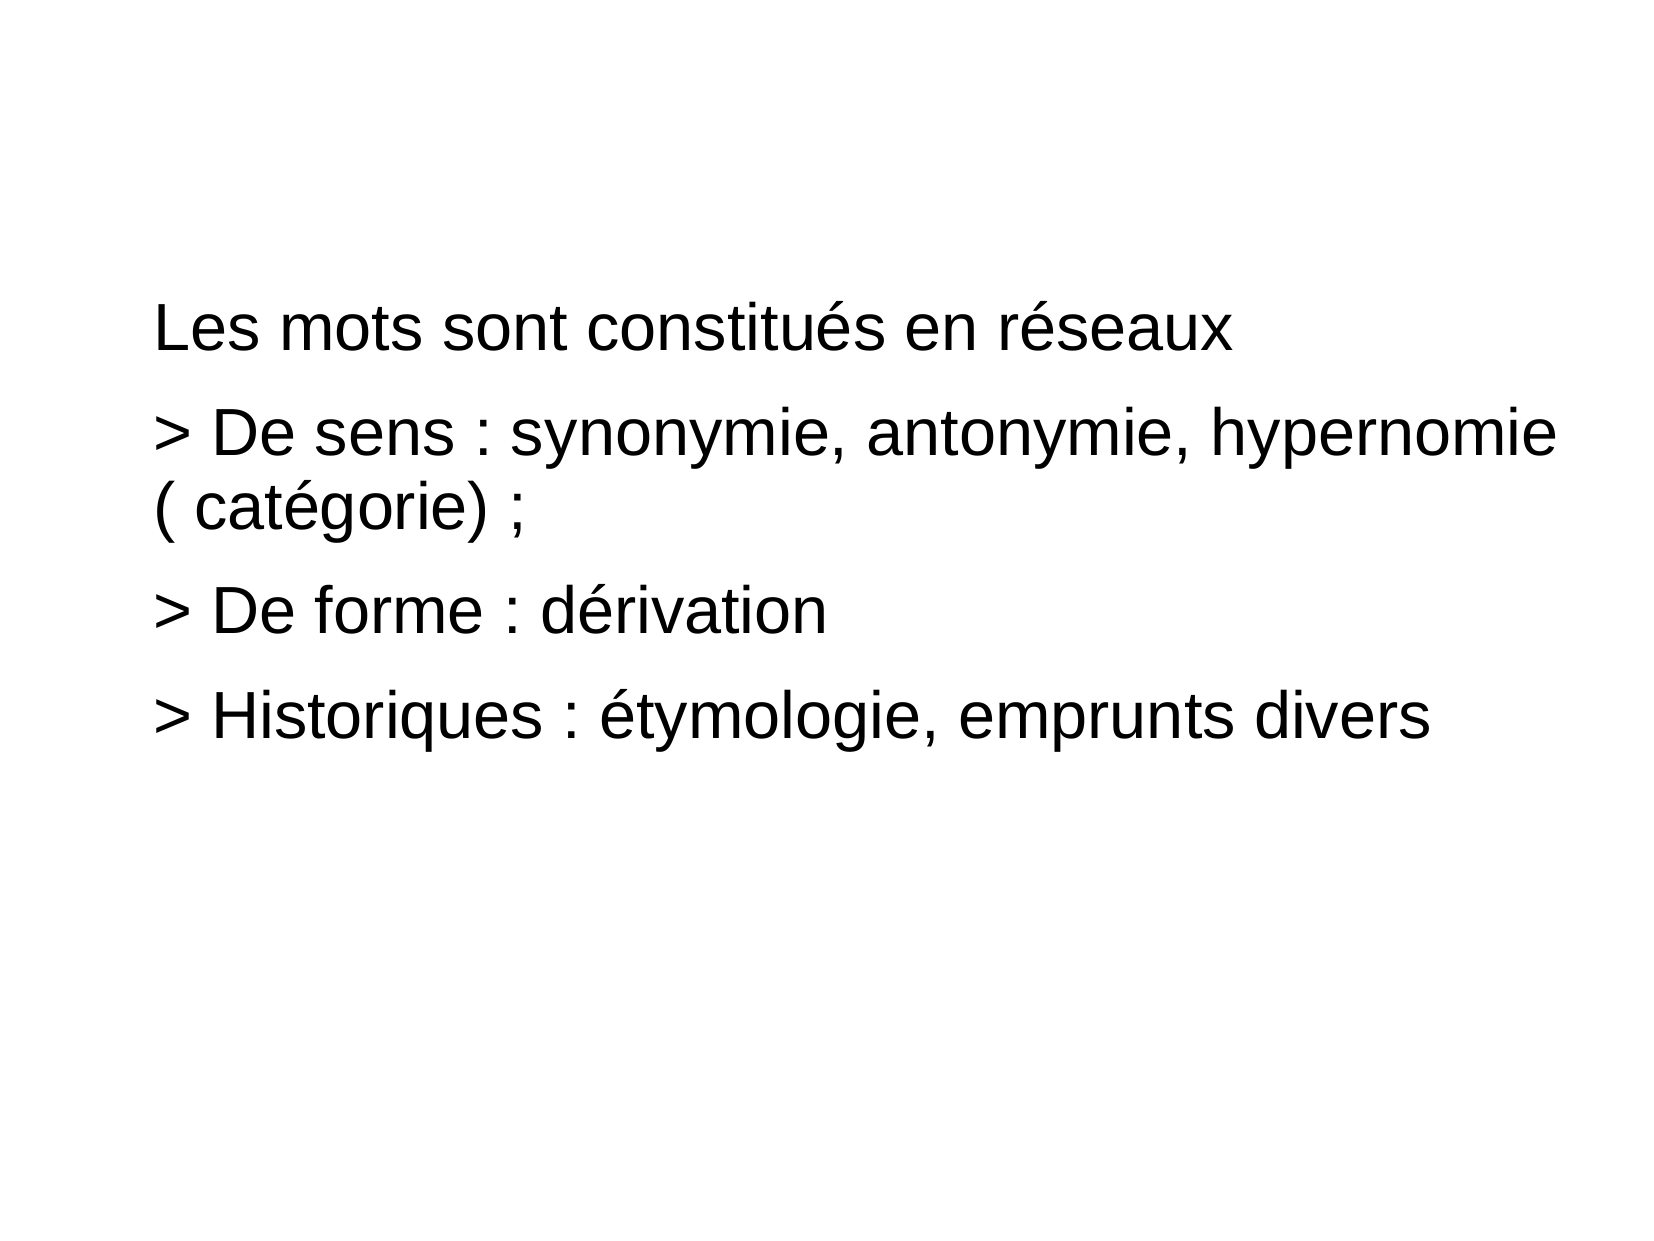

#
Les mots sont constitués en réseaux
> De sens : synonymie, antonymie, hypernomie ( catégorie) ;
> De forme : dérivation
> Historiques : étymologie, emprunts divers